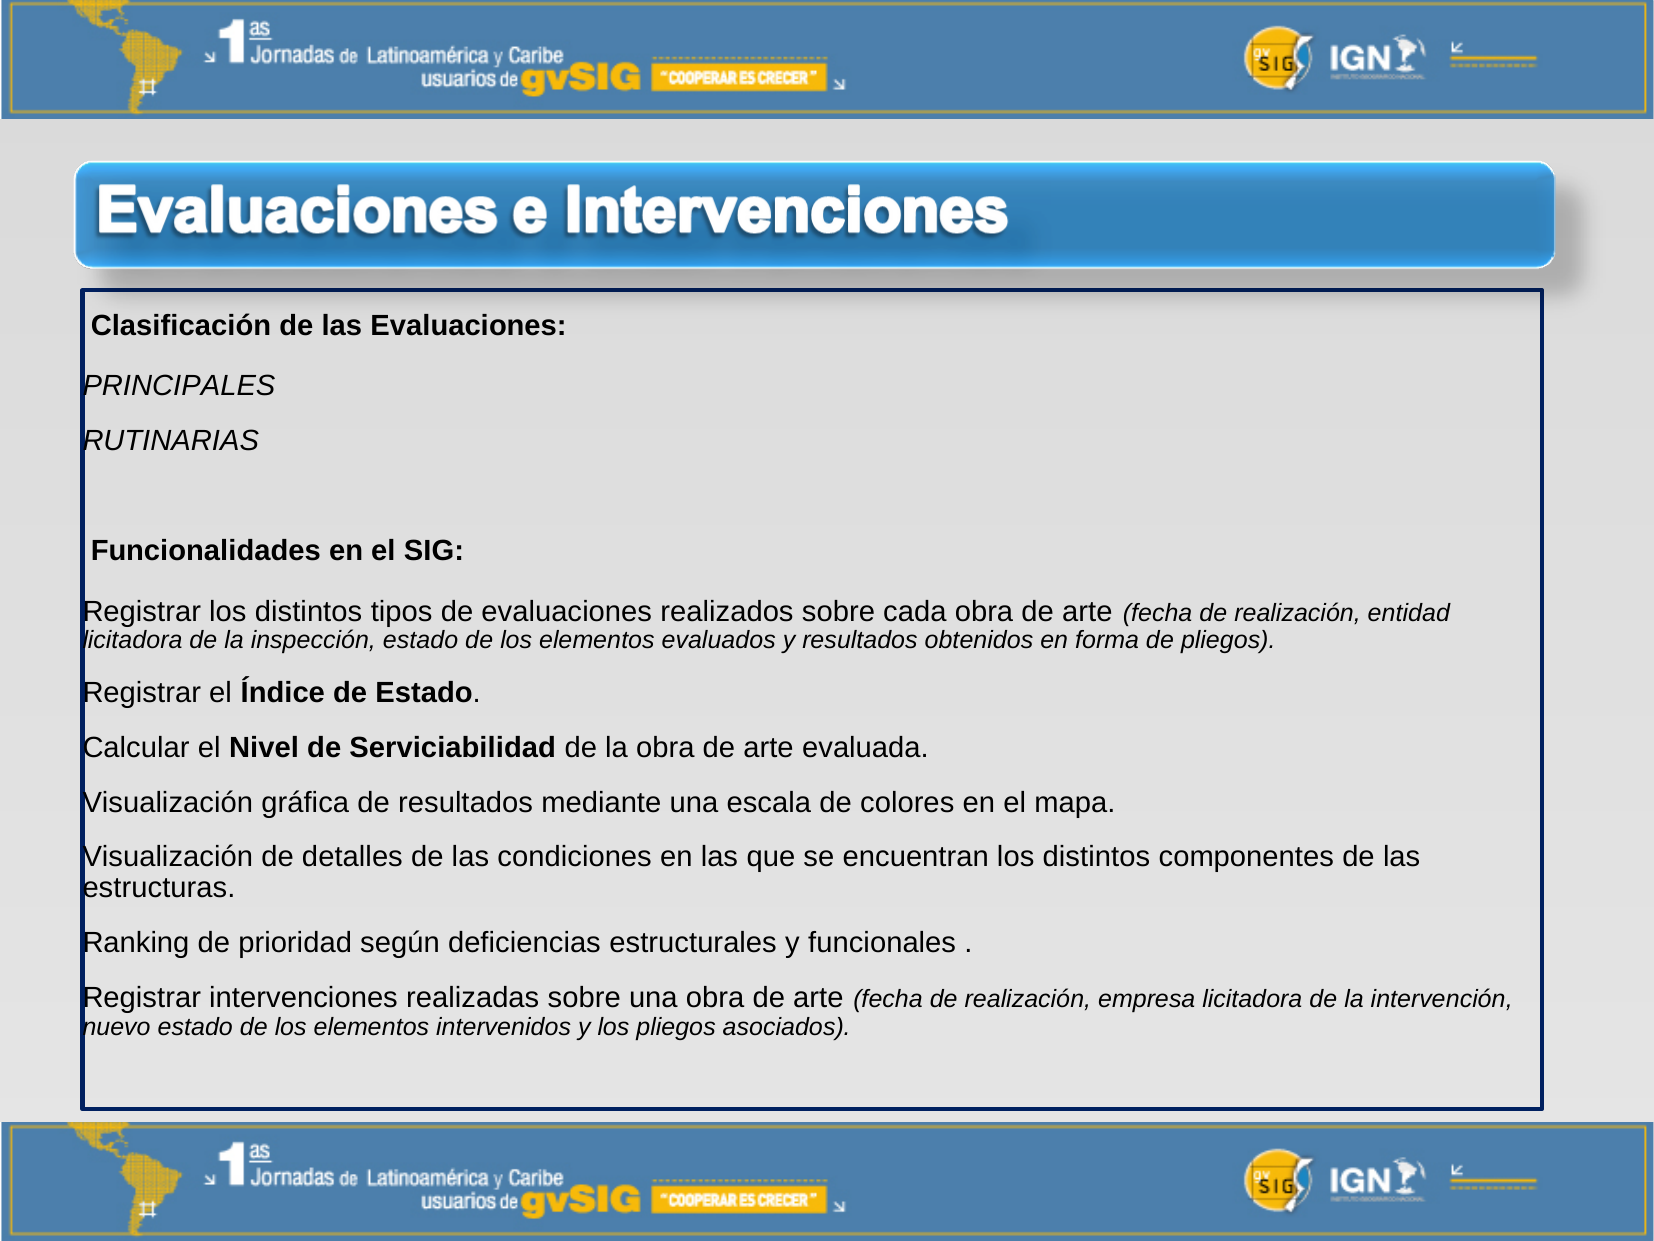

# Clasificación de las Evaluaciones:
PRINCIPALES
RUTINARIAS
 Funcionalidades en el SIG:
Registrar los distintos tipos de evaluaciones realizados sobre cada obra de arte (fecha de realización, entidad licitadora de la inspección, estado de los elementos evaluados y resultados obtenidos en forma de pliegos).
Registrar el Índice de Estado.
Calcular el Nivel de Serviciabilidad de la obra de arte evaluada.
Visualización gráfica de resultados mediante una escala de colores en el mapa.
Visualización de detalles de las condiciones en las que se encuentran los distintos componentes de las estructuras.
Ranking de prioridad según deficiencias estructurales y funcionales .
Registrar intervenciones realizadas sobre una obra de arte (fecha de realización, empresa licitadora de la intervención, nuevo estado de los elementos intervenidos y los pliegos asociados).